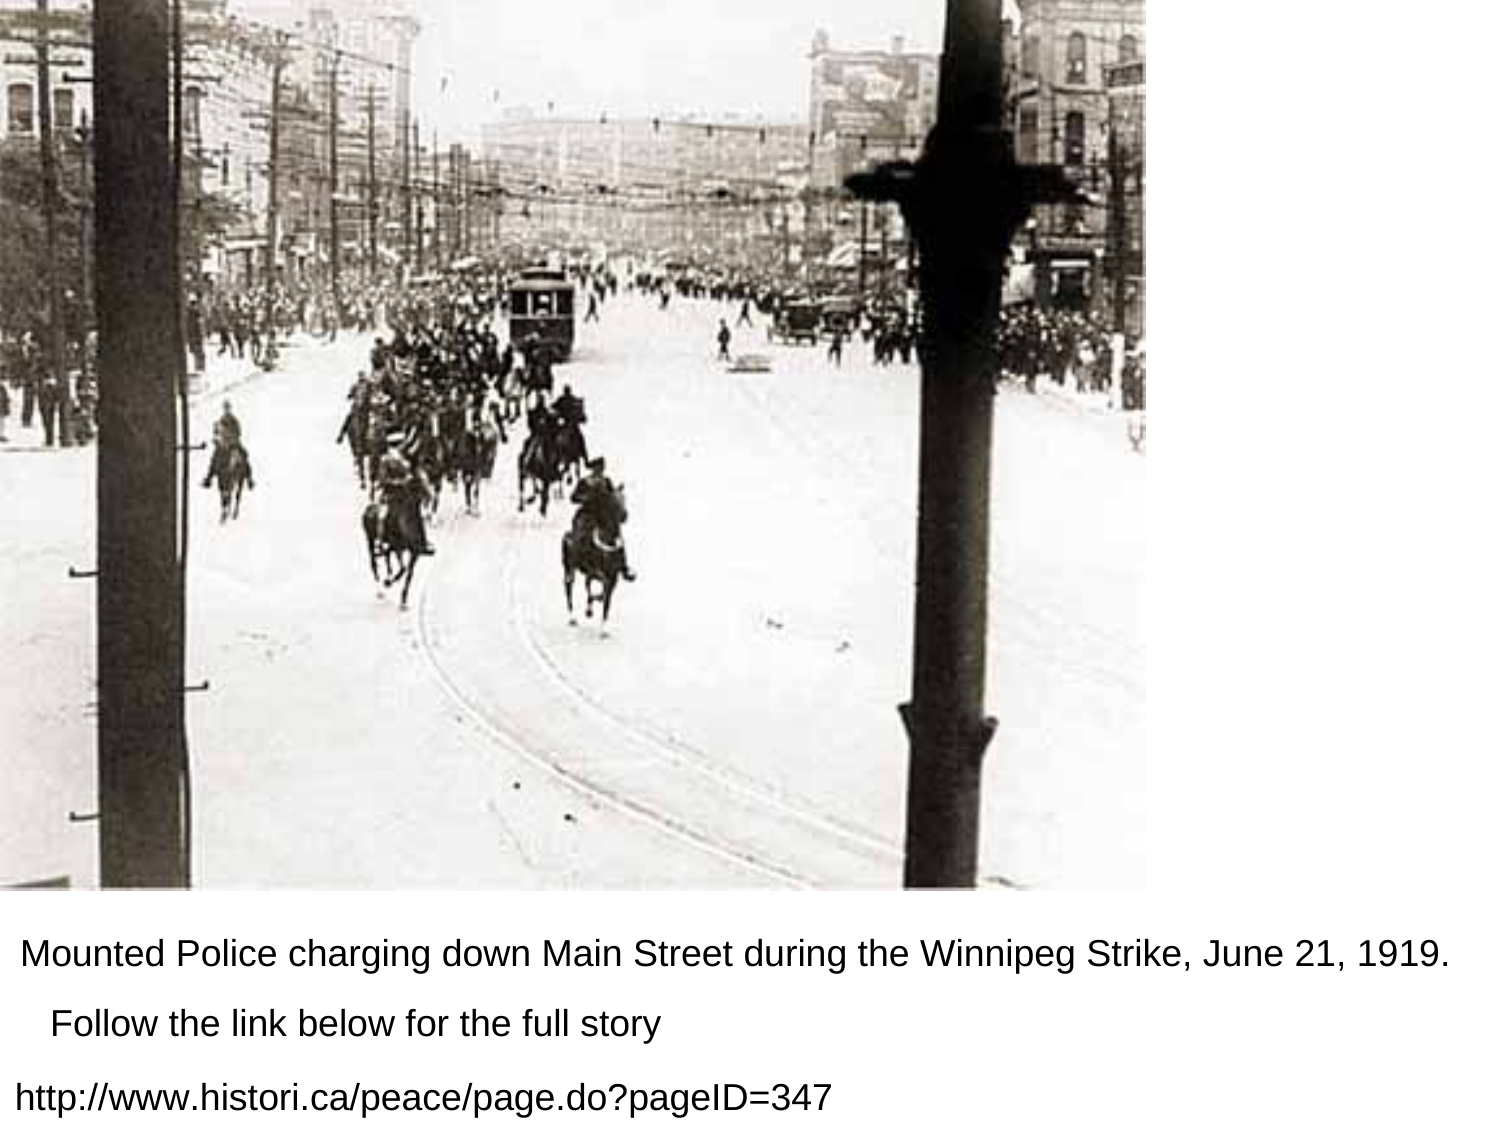

Mounted Police charging down Main Street during the Winnipeg Strike, June 21, 1919.
Follow the link below for the full story
http://www.histori.ca/peace/page.do?pageID=347